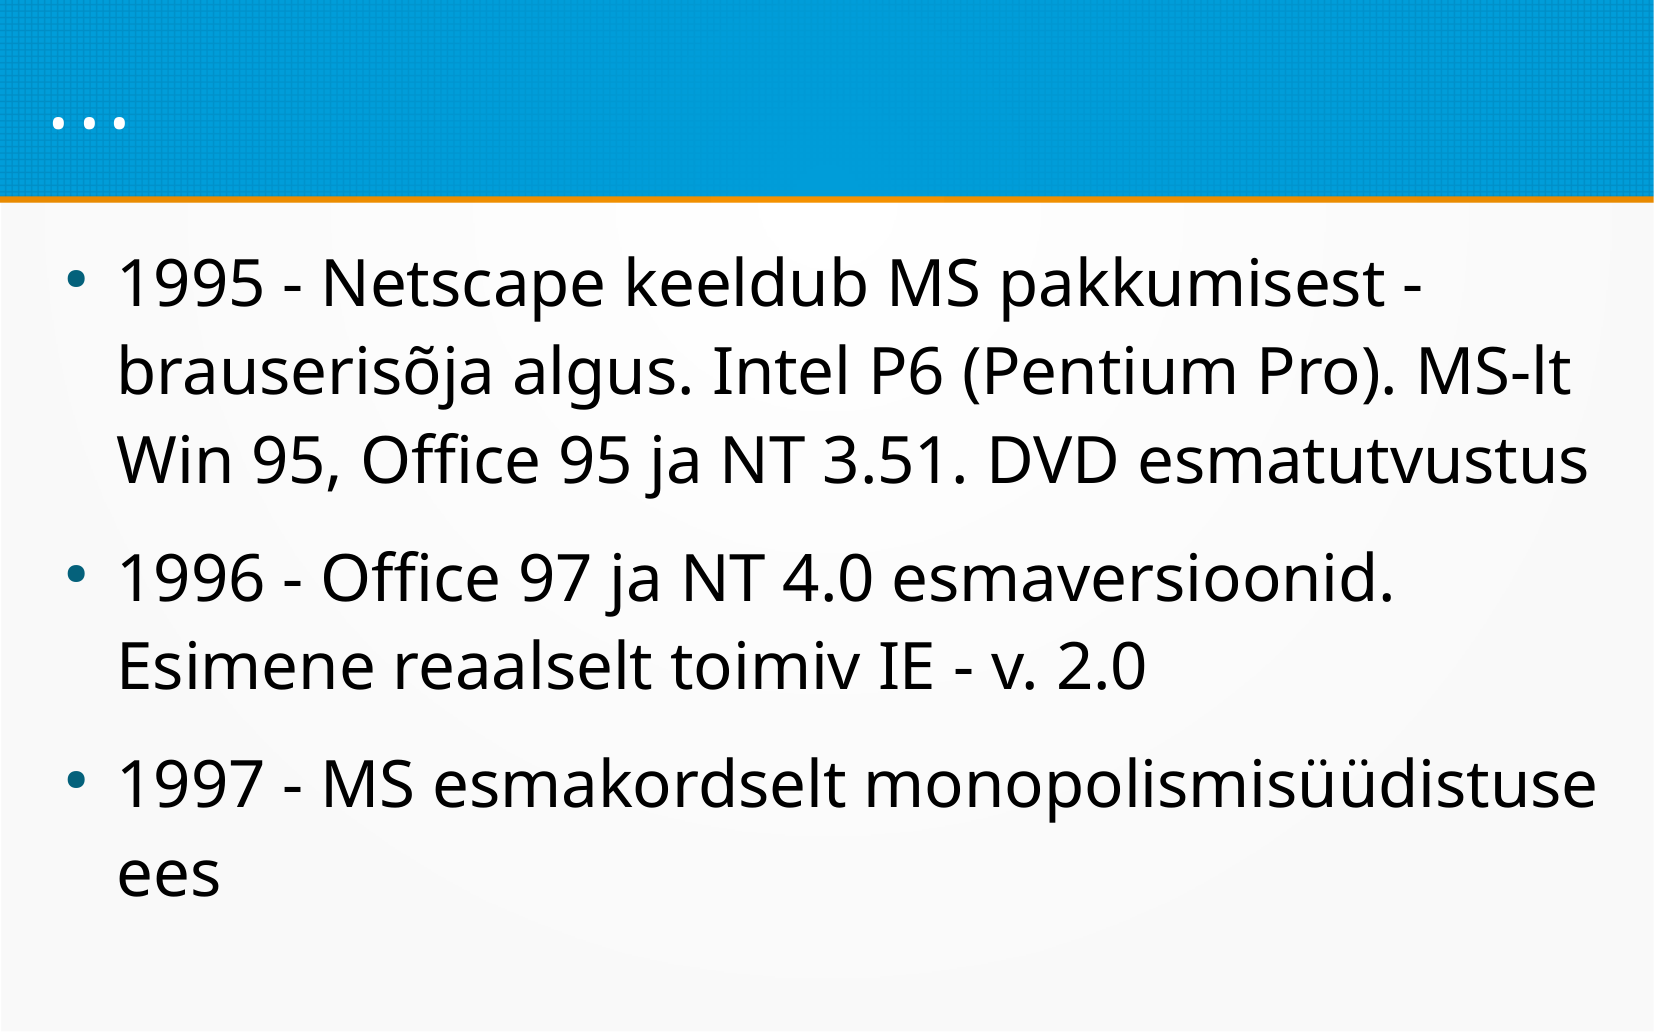

# ...
1995 - Netscape keeldub MS pakkumisest - brauserisõja algus. Intel P6 (Pentium Pro). MS-lt Win 95, Office 95 ja NT 3.51. DVD esmatutvustus
1996 - Office 97 ja NT 4.0 esmaversioonid. Esimene reaalselt toimiv IE - v. 2.0
1997 - MS esmakordselt monopolismisüüdistuse ees